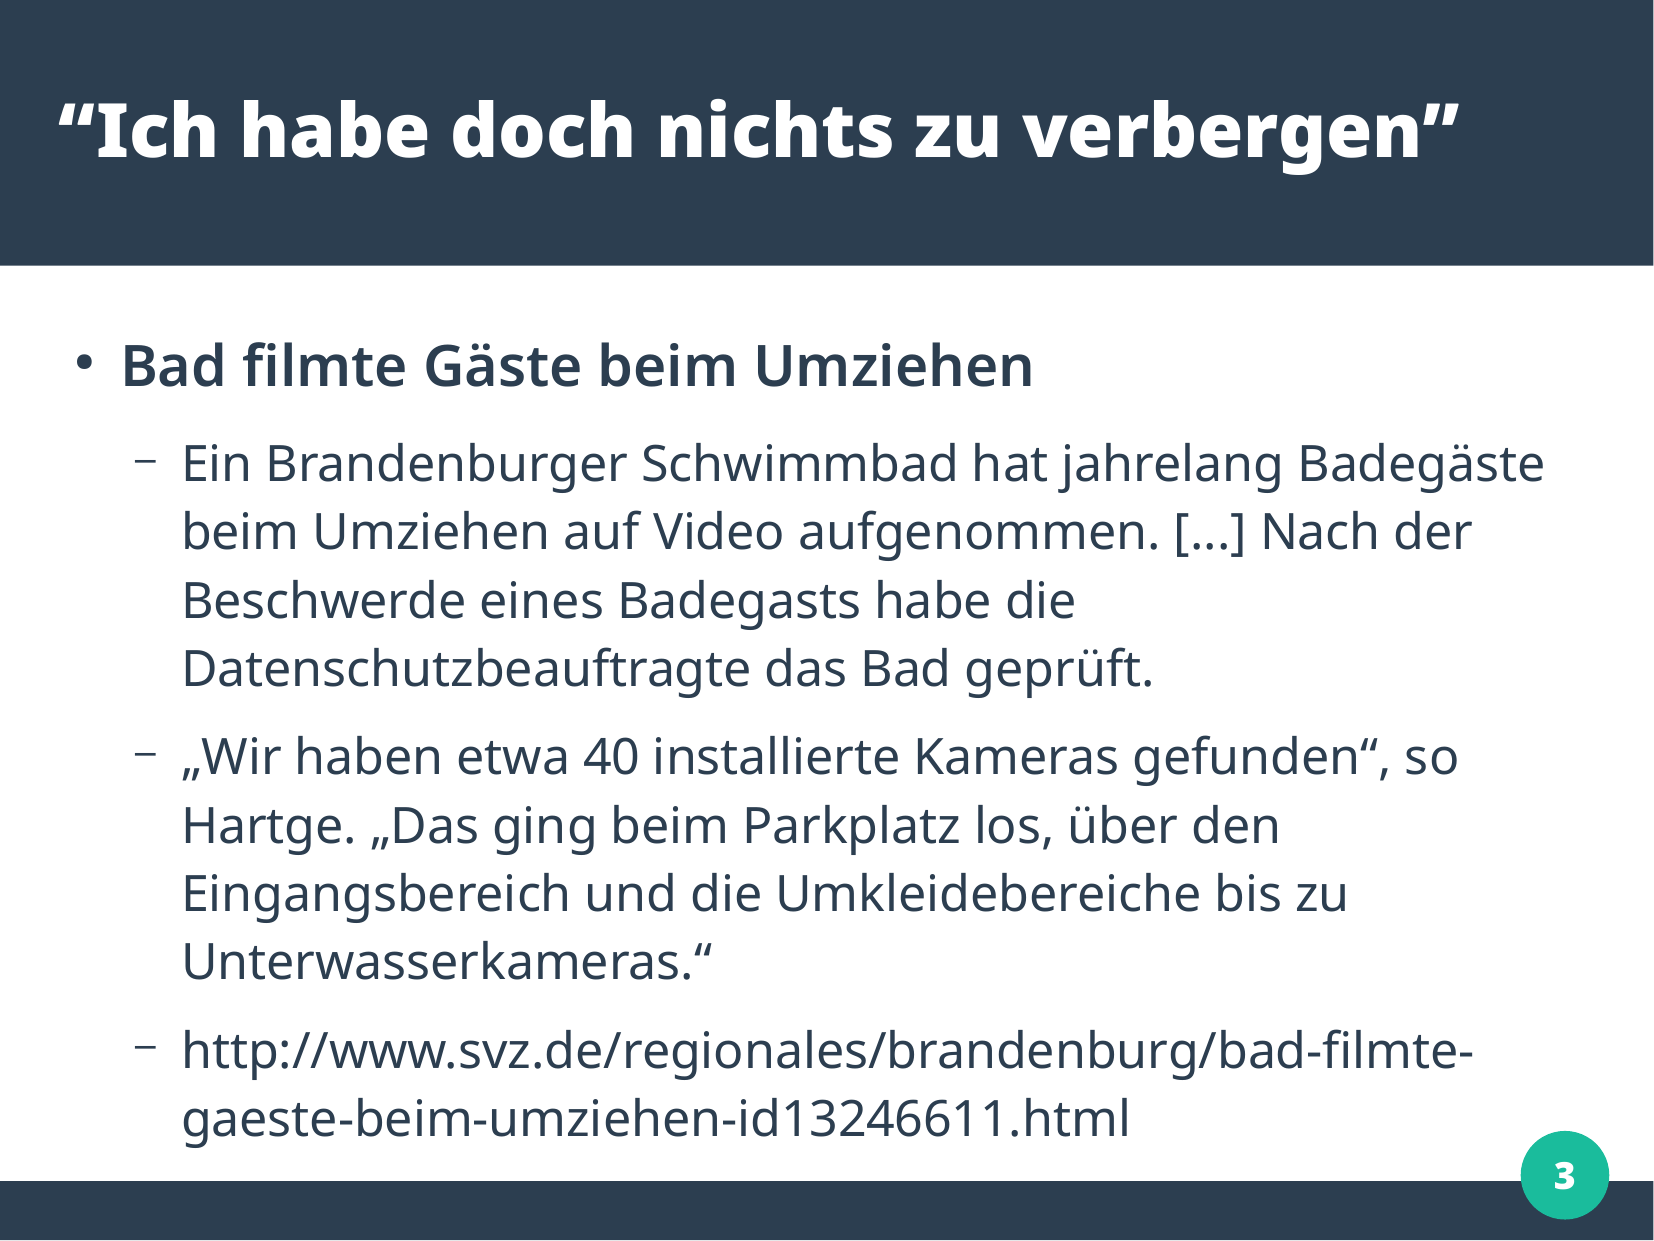

# “Ich habe doch nichts zu verbergen”
Bad filmte Gäste beim Umziehen
Ein Brandenburger Schwimmbad hat jahrelang Badegäste beim Umziehen auf Video aufgenommen. [...] Nach der Beschwerde eines Badegasts habe die Datenschutzbeauftragte das Bad geprüft.
„Wir haben etwa 40 installierte Kameras gefunden“, so Hartge. „Das ging beim Parkplatz los, über den Eingangsbereich und die Umkleidebereiche bis zu Unterwasserkameras.“
http://www.svz.de/regionales/brandenburg/bad-filmte-gaeste-beim-umziehen-id13246611.html
3